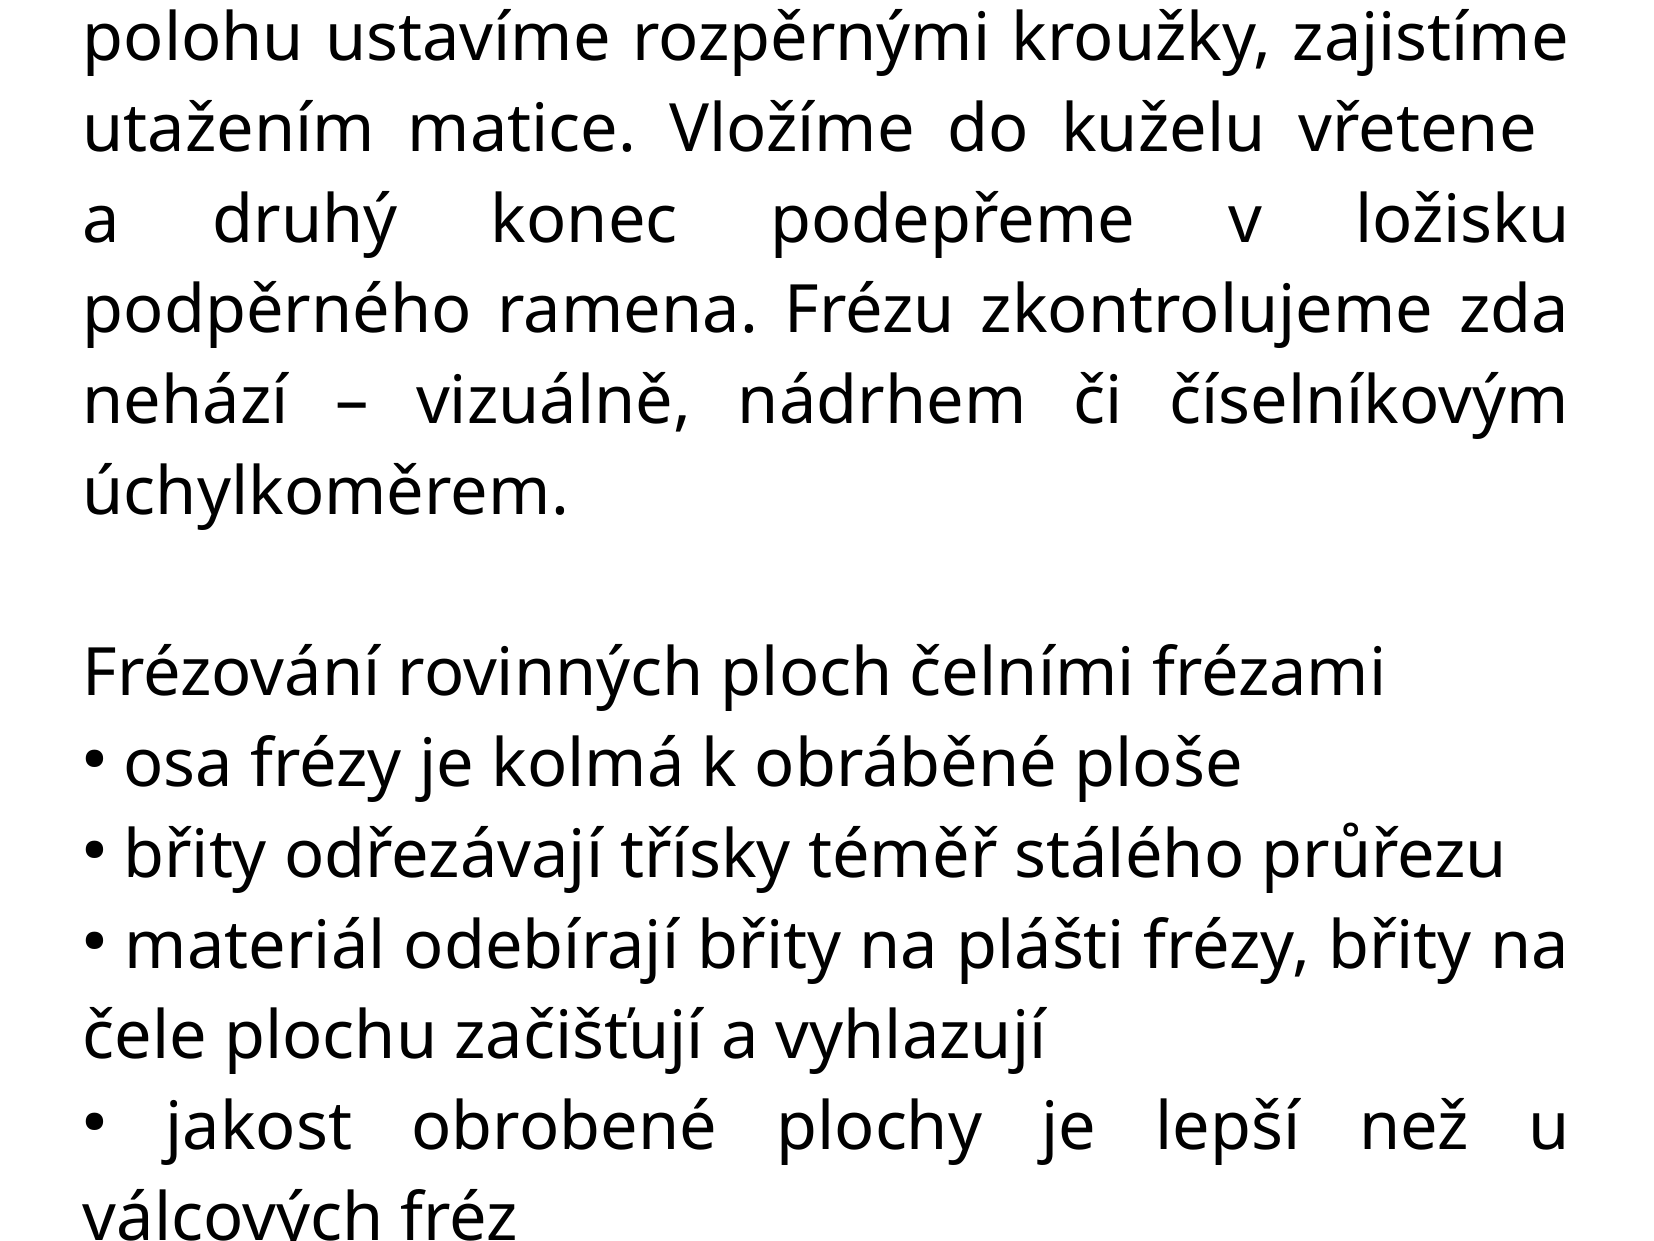

# Válcové frézy upínáme na dlouhé upínací trny, polohu ustavíme rozpěrnými kroužky, zajistíme utažením matice. Vložíme do kuželu vřetene a druhý konec podepřeme v ložisku podpěrného ramena. Frézu zkontrolujeme zda nehází – vizuálně, nádrhem či číselníkovým úchylkoměrem.
Frézování rovinných ploch čelními frézami
 osa frézy je kolmá k obráběné ploše
 břity odřezávají třísky téměř stálého průřezu
 materiál odebírají břity na plášti frézy, břity na čele plochu začišťují a vyhlazují
 jakost obrobené plochy je lepší než u válcových fréz